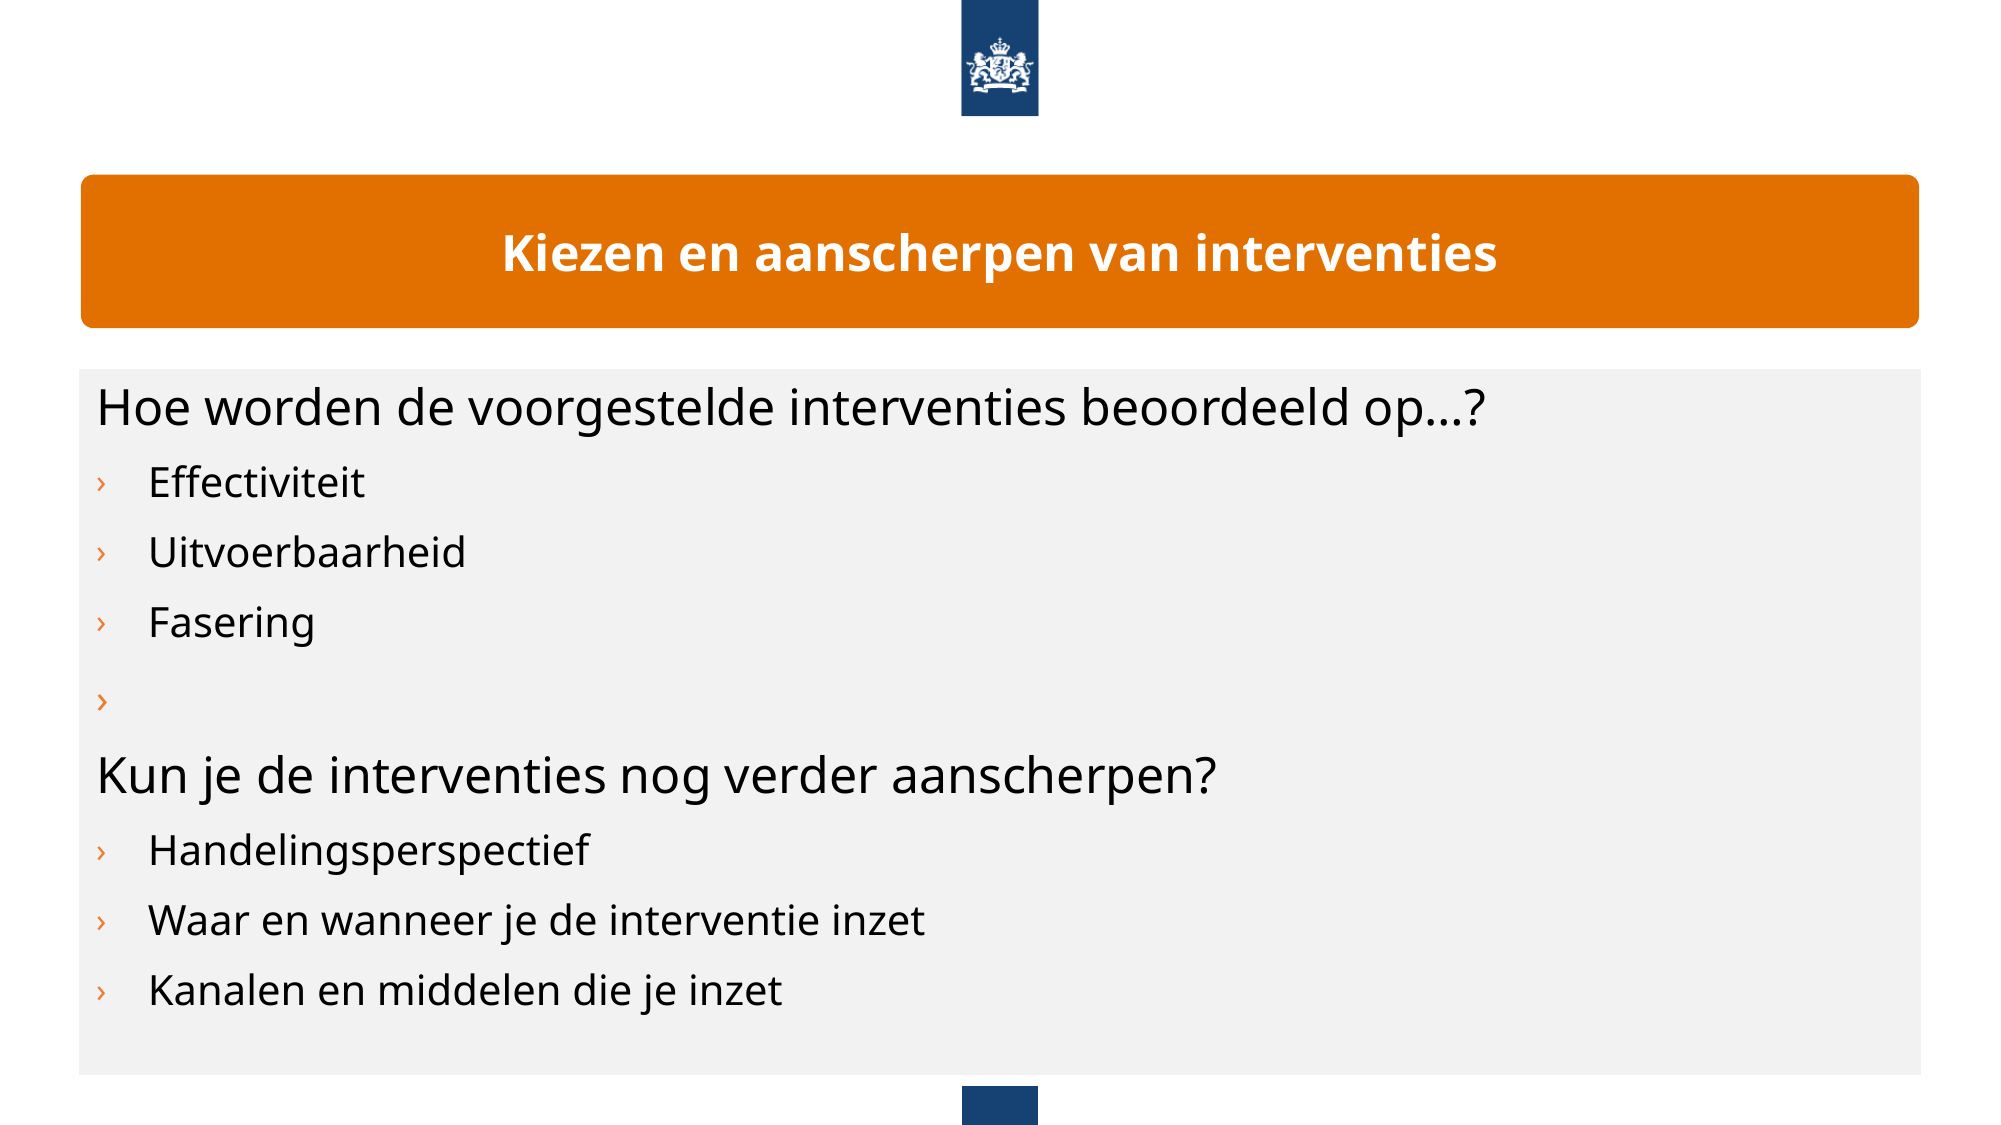

Kiezen en aanscherpen van interventies
Hoe worden de voorgestelde interventies beoordeeld op…?
Effectiviteit
Uitvoerbaarheid
Fasering
Kun je de interventies nog verder aanscherpen?
Handelingsperspectief
Waar en wanneer je de interventie inzet
Kanalen en middelen die je inzet